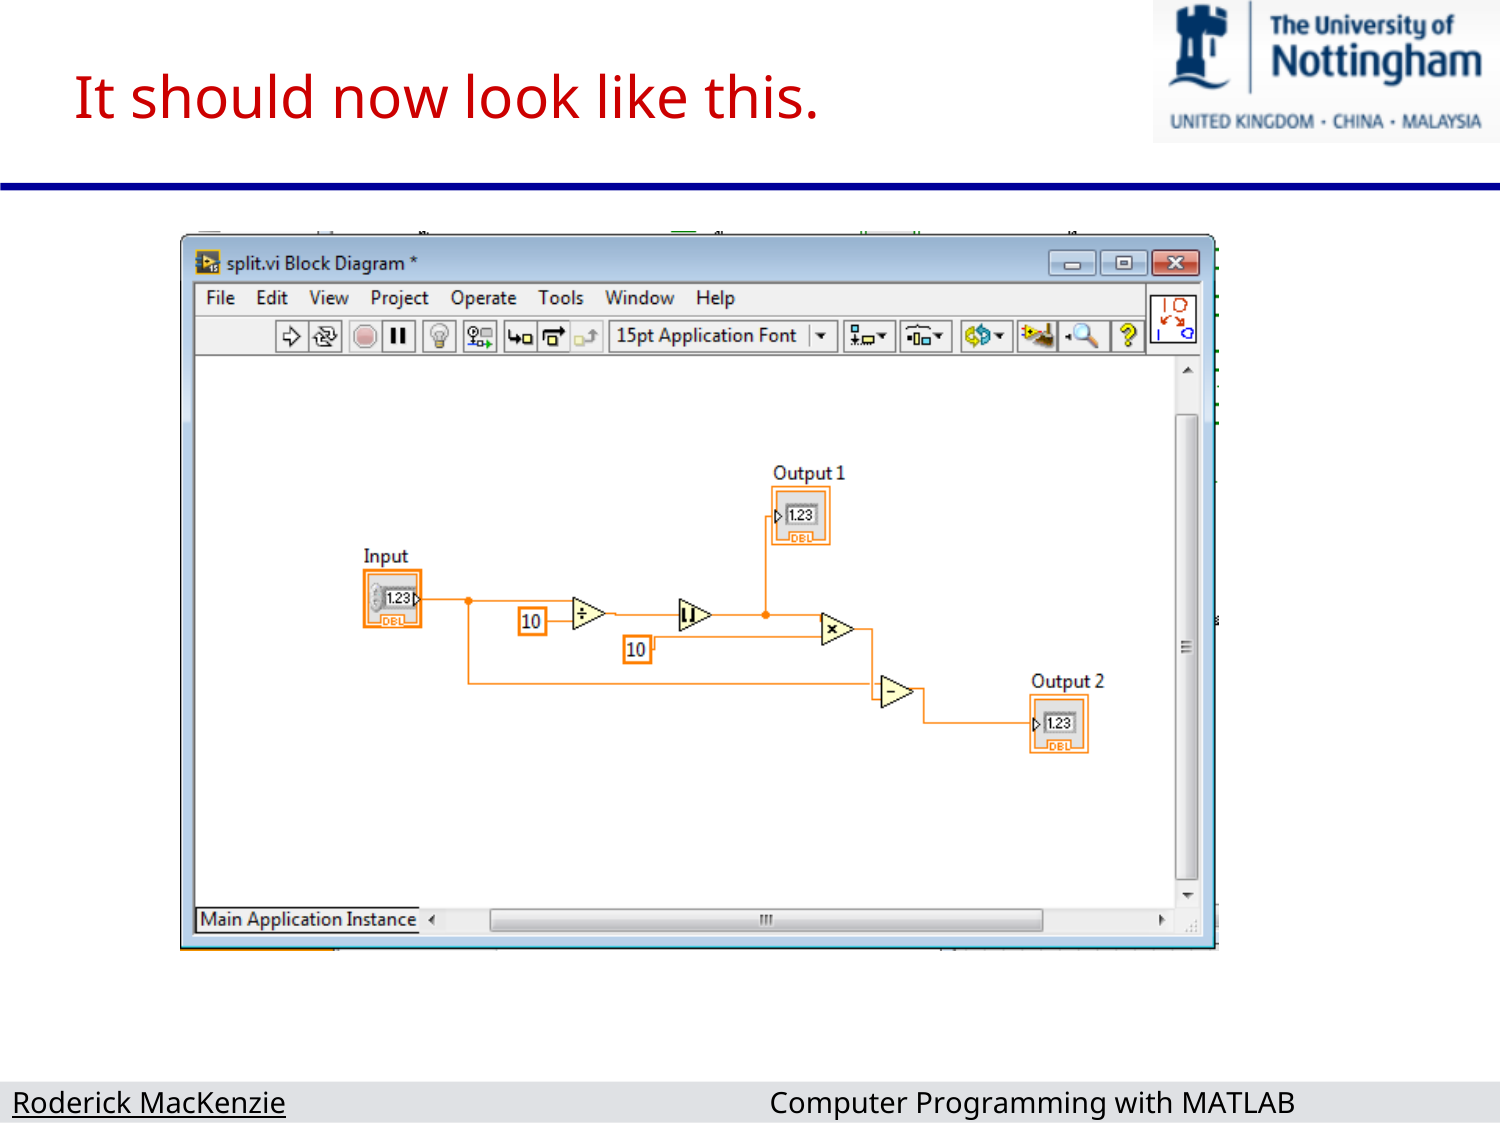

# It should now look like this.